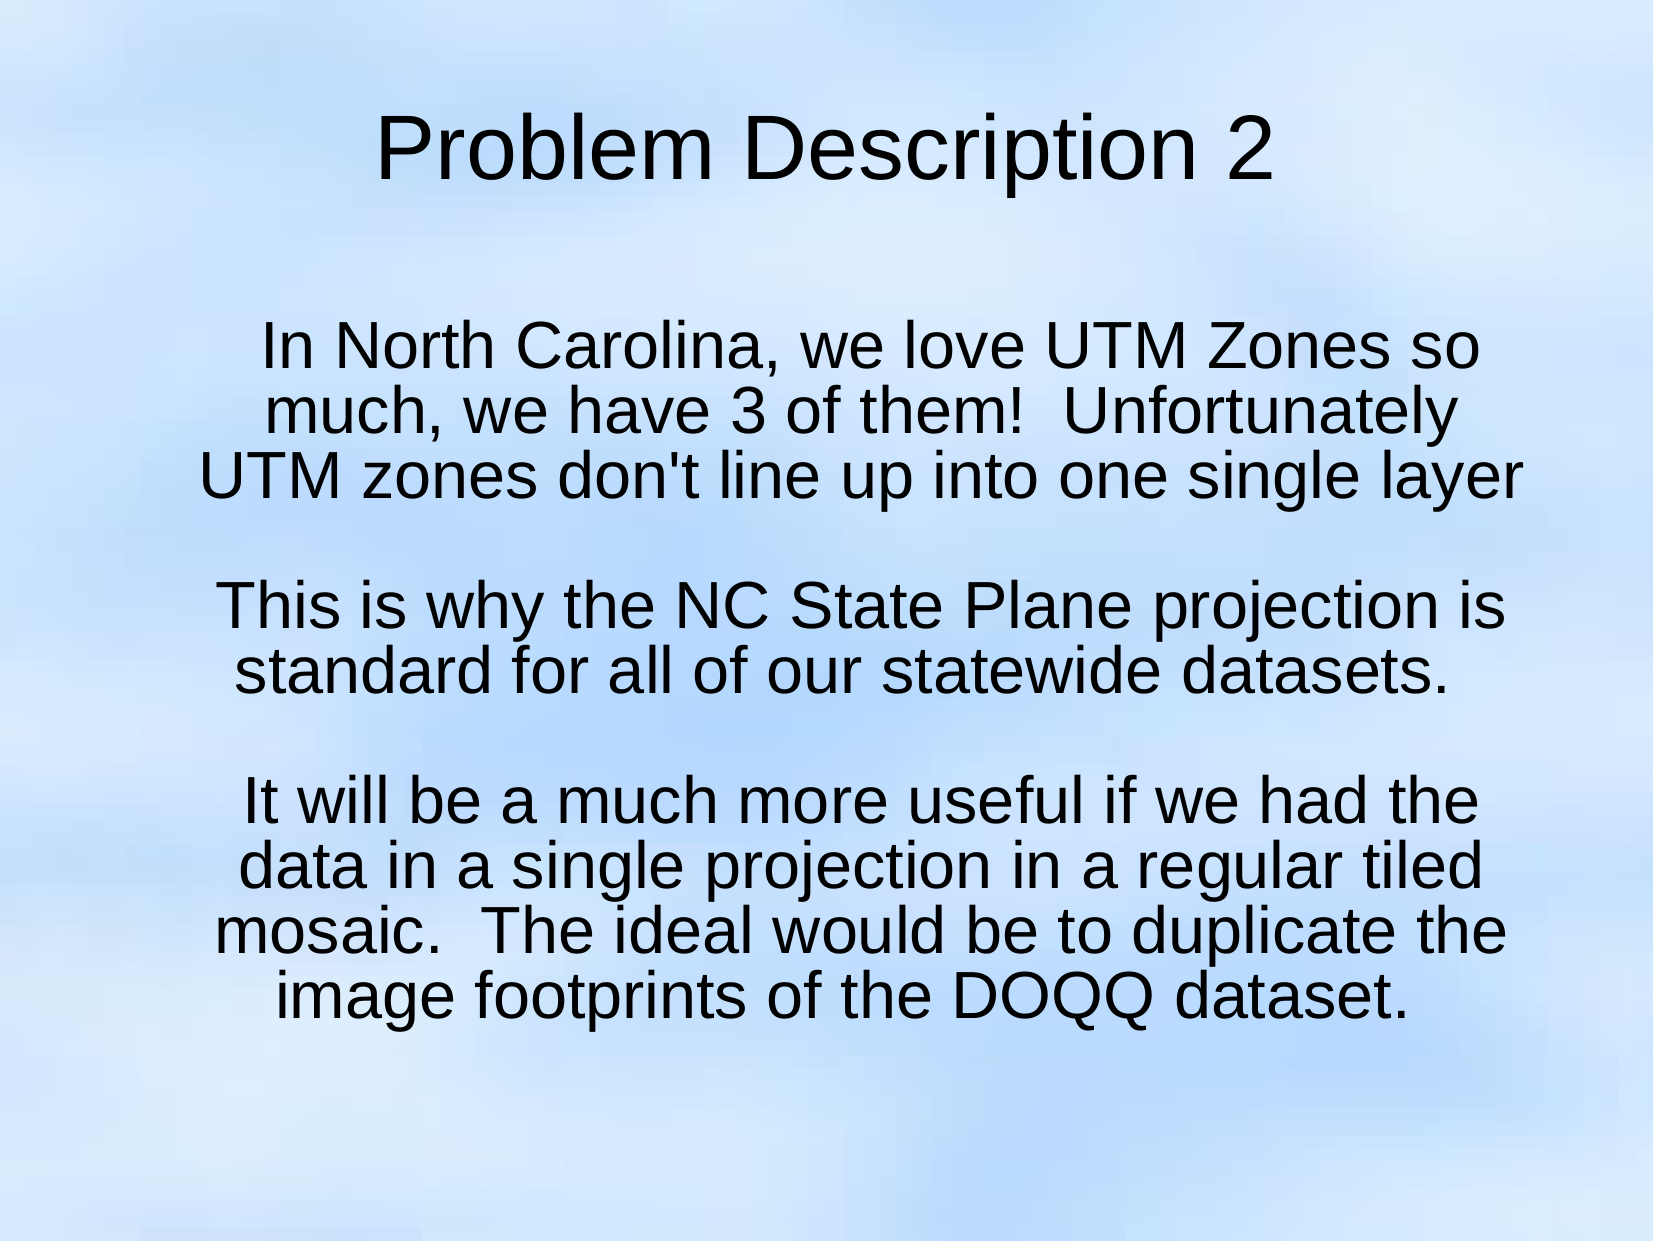

# Problem Description 2
 In North Carolina, we love UTM Zones so much, we have 3 of them! Unfortunately UTM zones don't line up into one single layer
This is why the NC State Plane projection is standard for all of our statewide datasets.
It will be a much more useful if we had the data in a single projection in a regular tiled mosaic. The ideal would be to duplicate the image footprints of the DOQQ dataset.